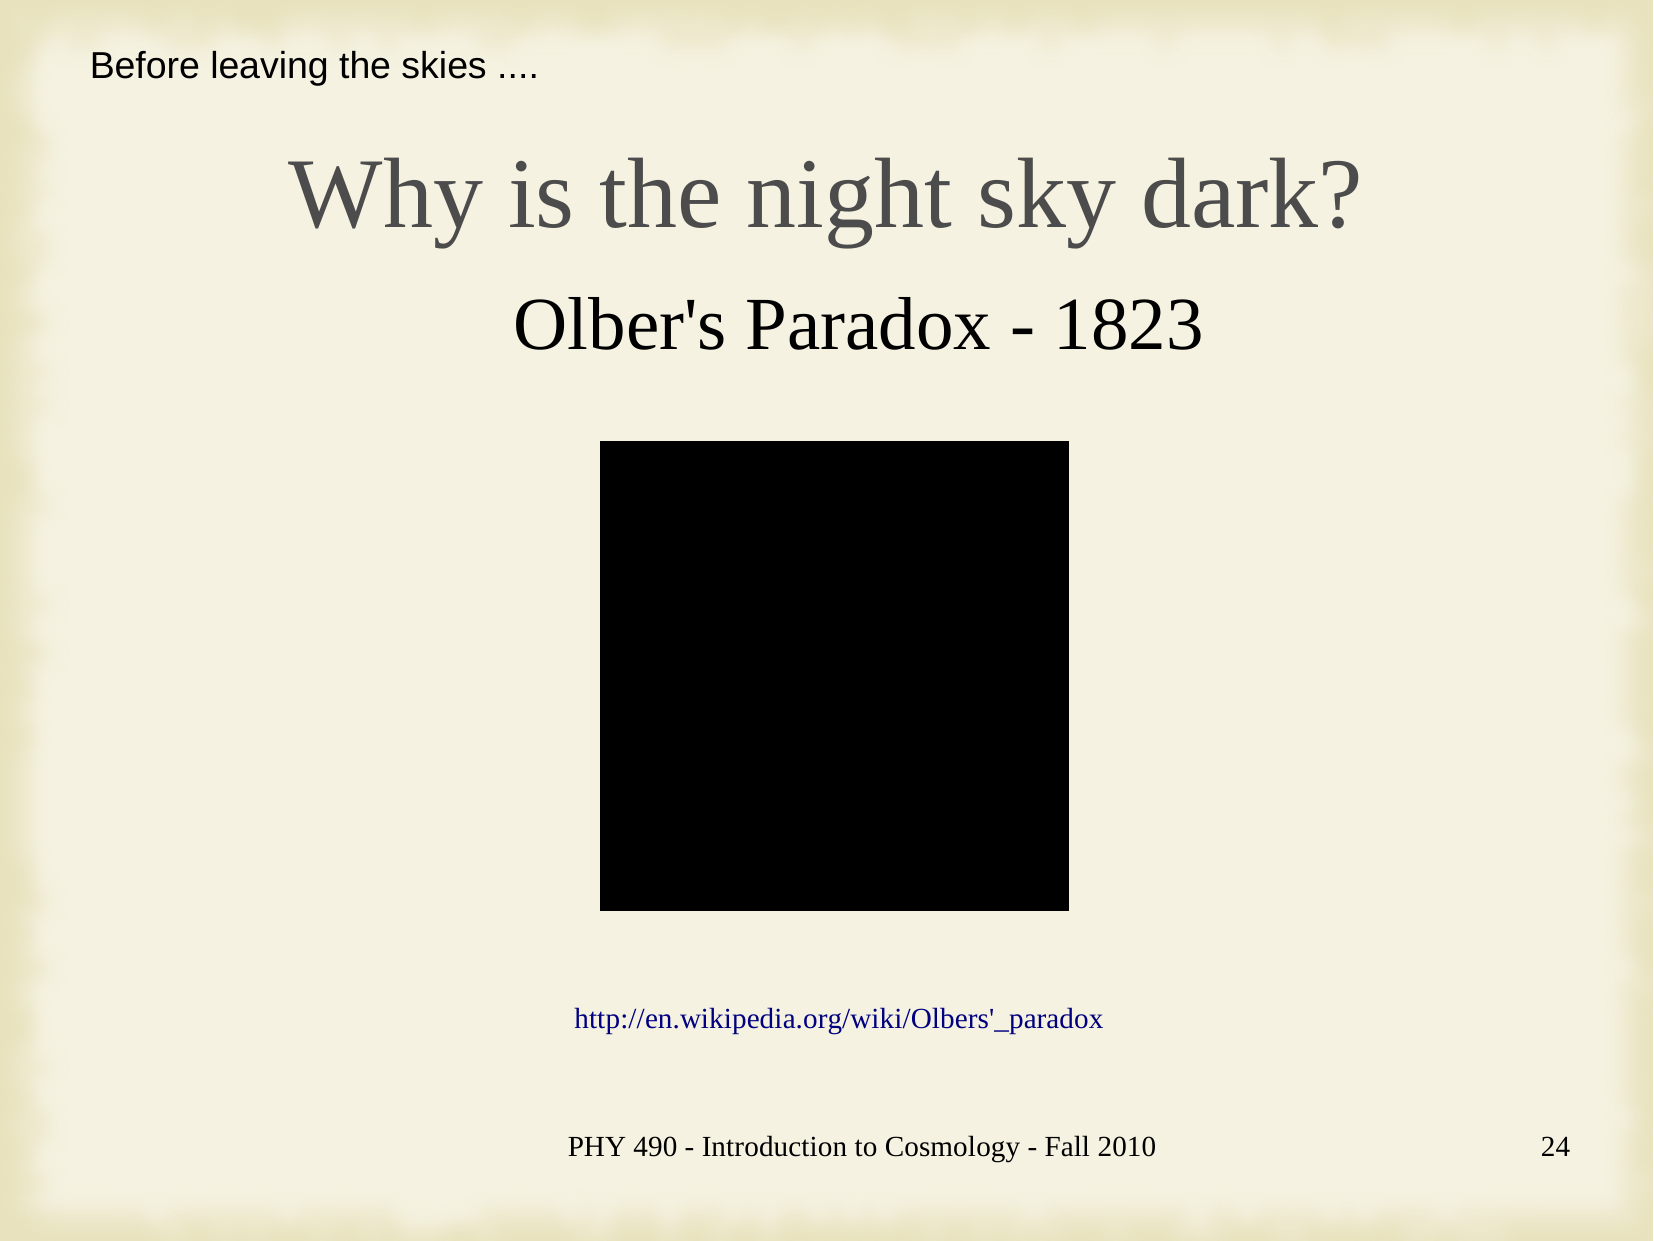

Before leaving the skies ....
# Why is the night sky dark?
Olber's Paradox - 1823
http://en.wikipedia.org/wiki/Olbers'_paradox
PHY 490 - Introduction to Cosmology - Fall 2010
24